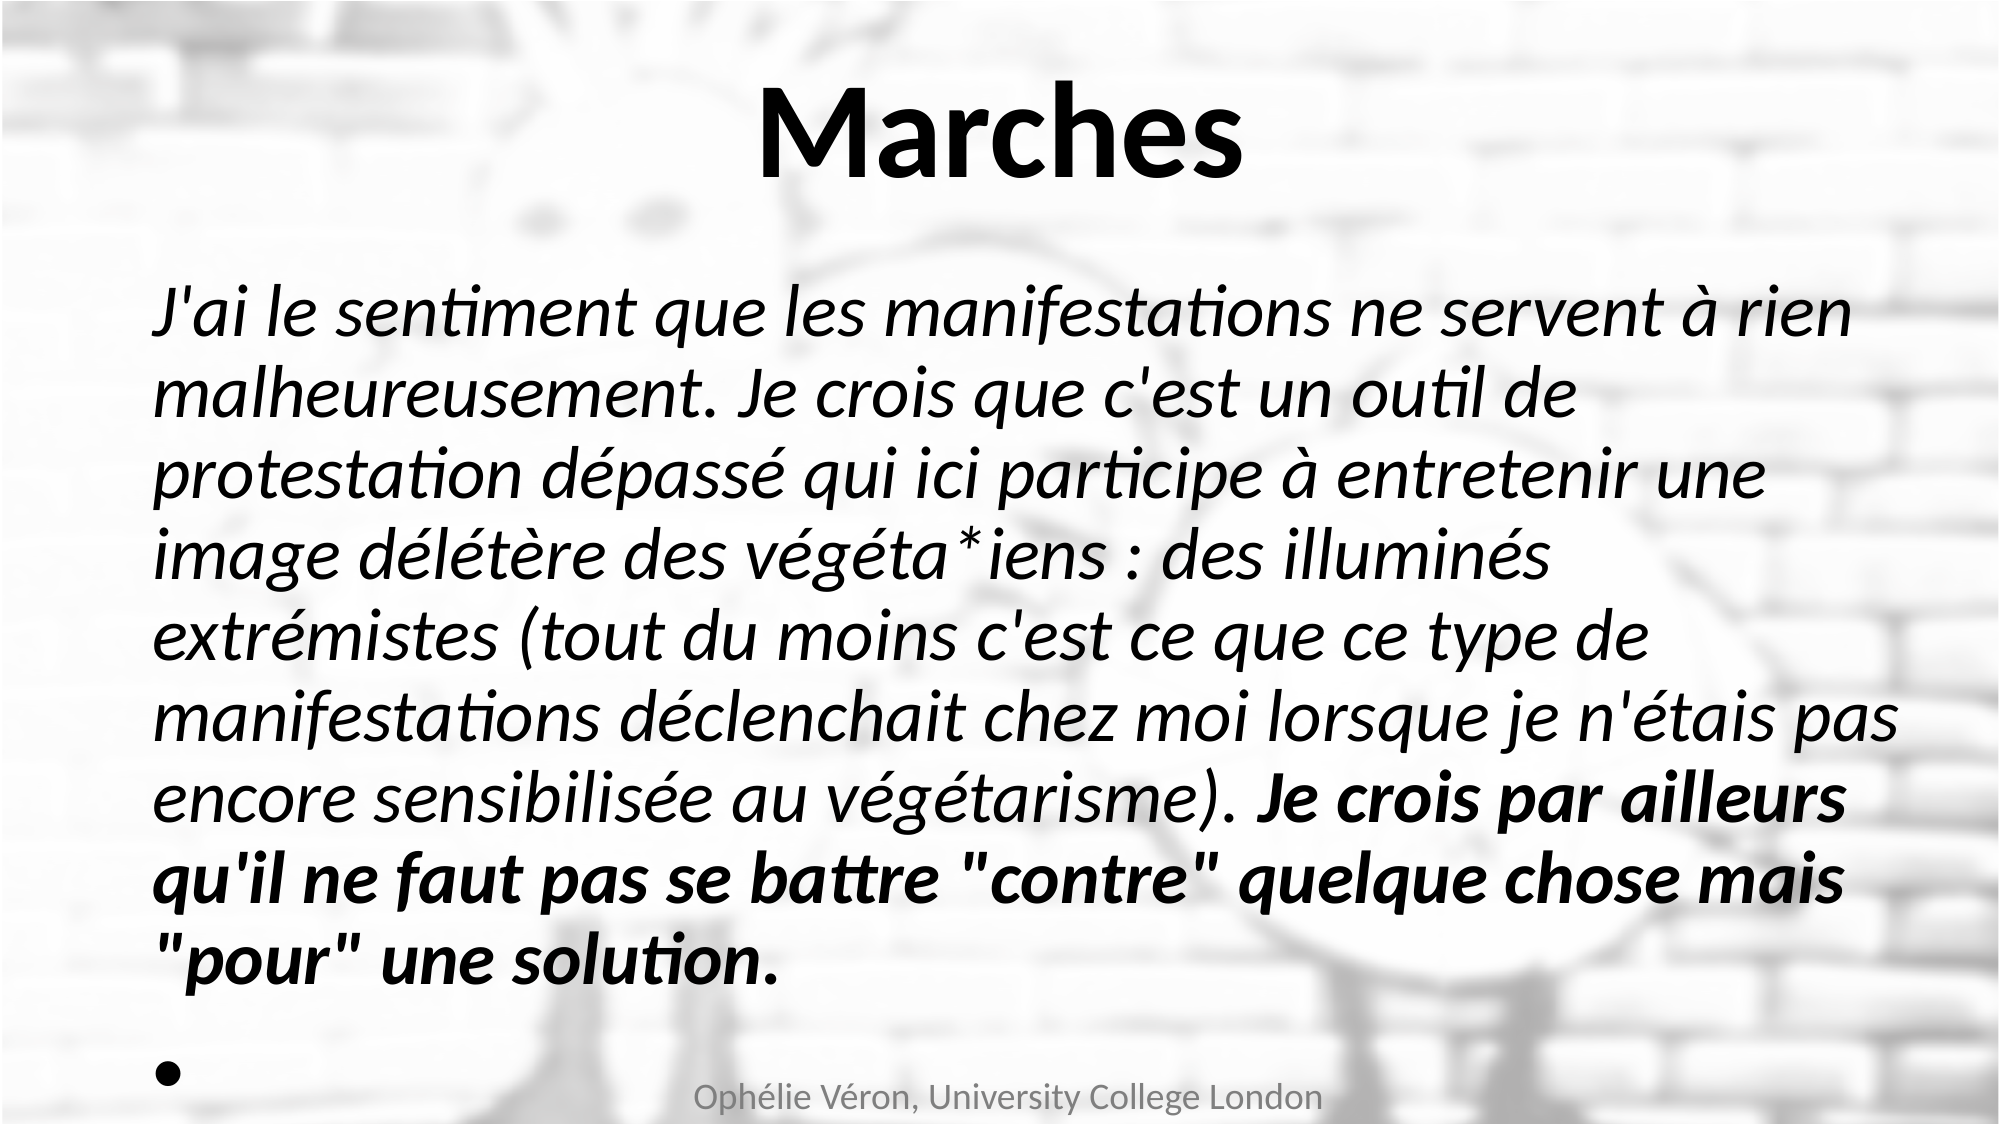

# Marches
J'ai le sentiment que les manifestations ne servent à rien malheureusement. Je crois que c'est un outil de protestation dépassé qui ici participe à entretenir une image délétère des végéta*iens : des illuminés extrémistes (tout du moins c'est ce que ce type de manifestations déclenchait chez moi lorsque je n'étais pas encore sensibilisée au végétarisme). Je crois par ailleurs qu'il ne faut pas se battre "contre" quelque chose mais "pour" une solution.
Ophélie Véron, University College London